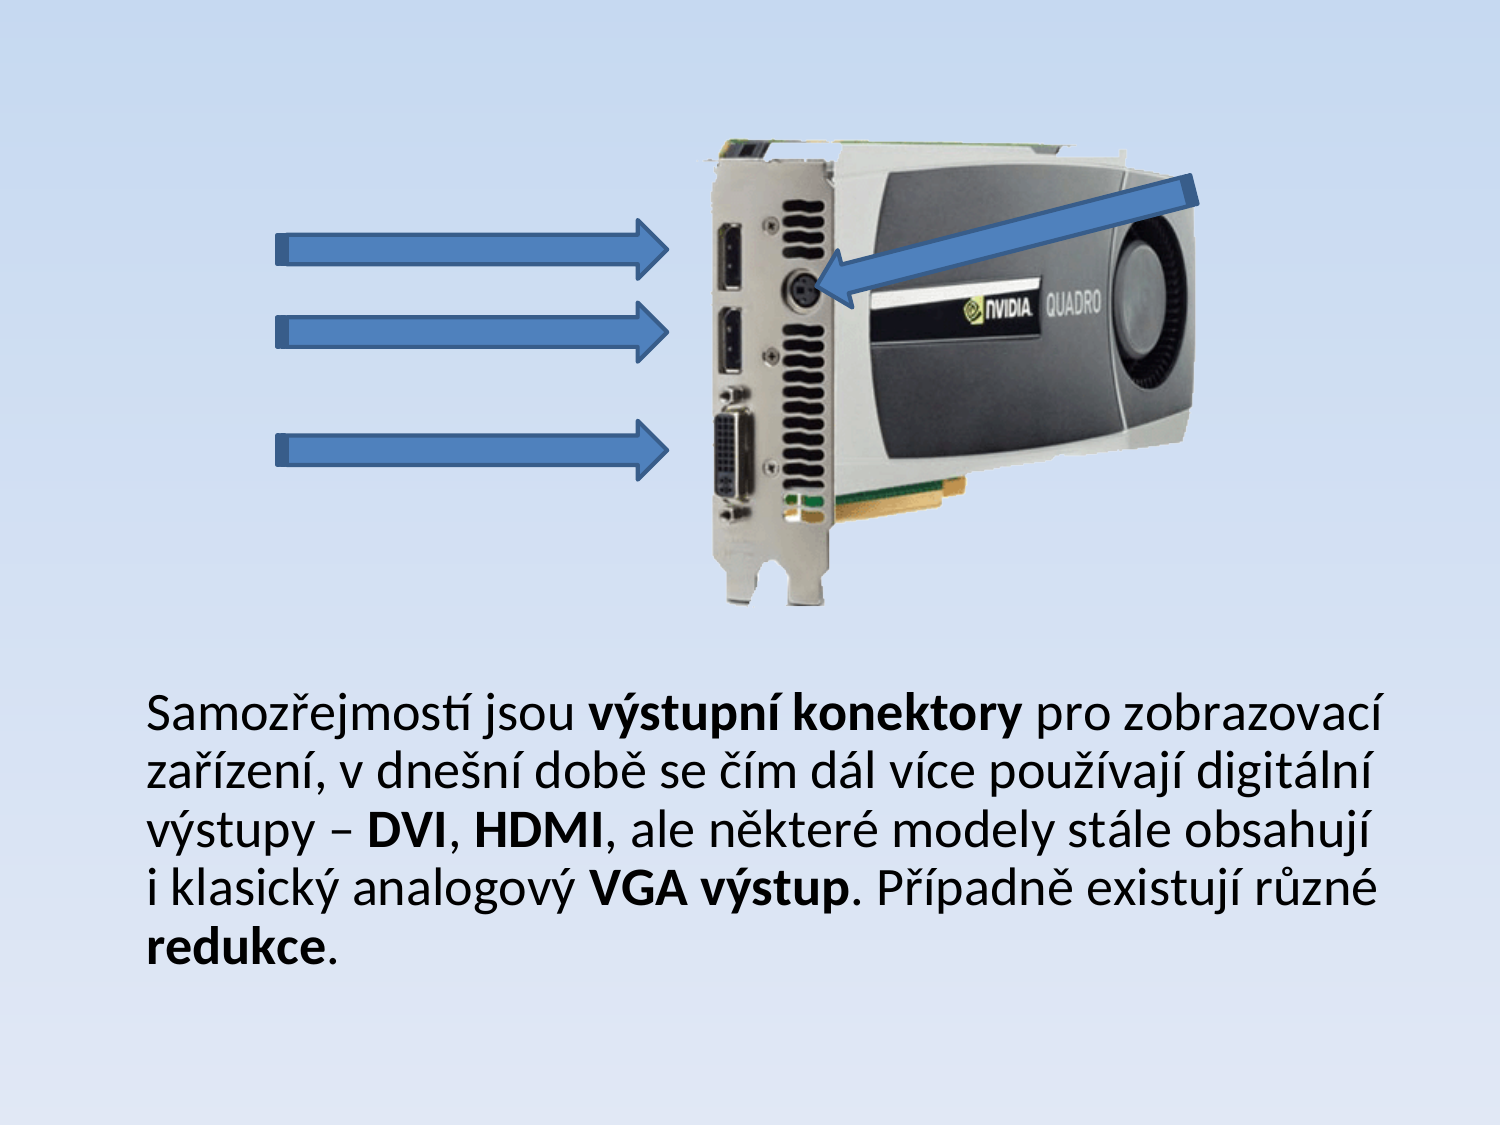

# Samozřejmostí jsou výstupní konektory pro zobrazovací zařízení, v dnešní době se čím dál více používají digitální výstupy – DVI, HDMI, ale některé modely stále obsahují i klasický analogový VGA výstup. Případně existují různé redukce.